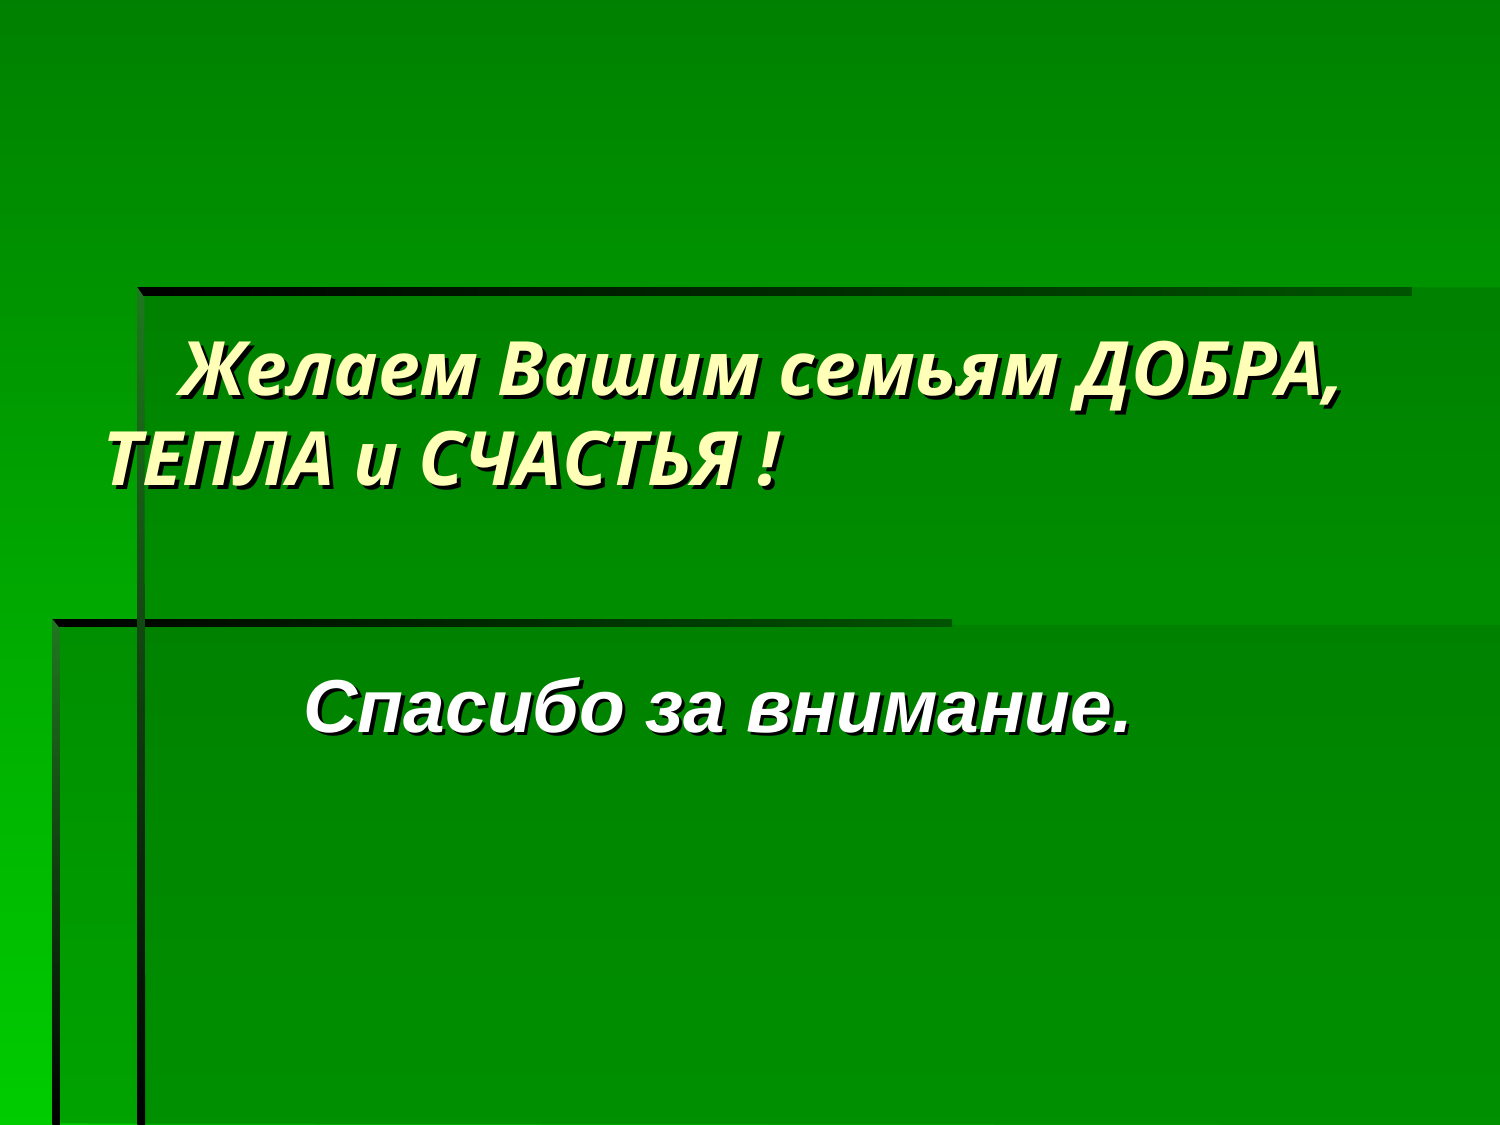

# Желаем Вашим семьям ДОБРА, ТЕПЛА и СЧАСТЬЯ !
Спасибо за внимание.